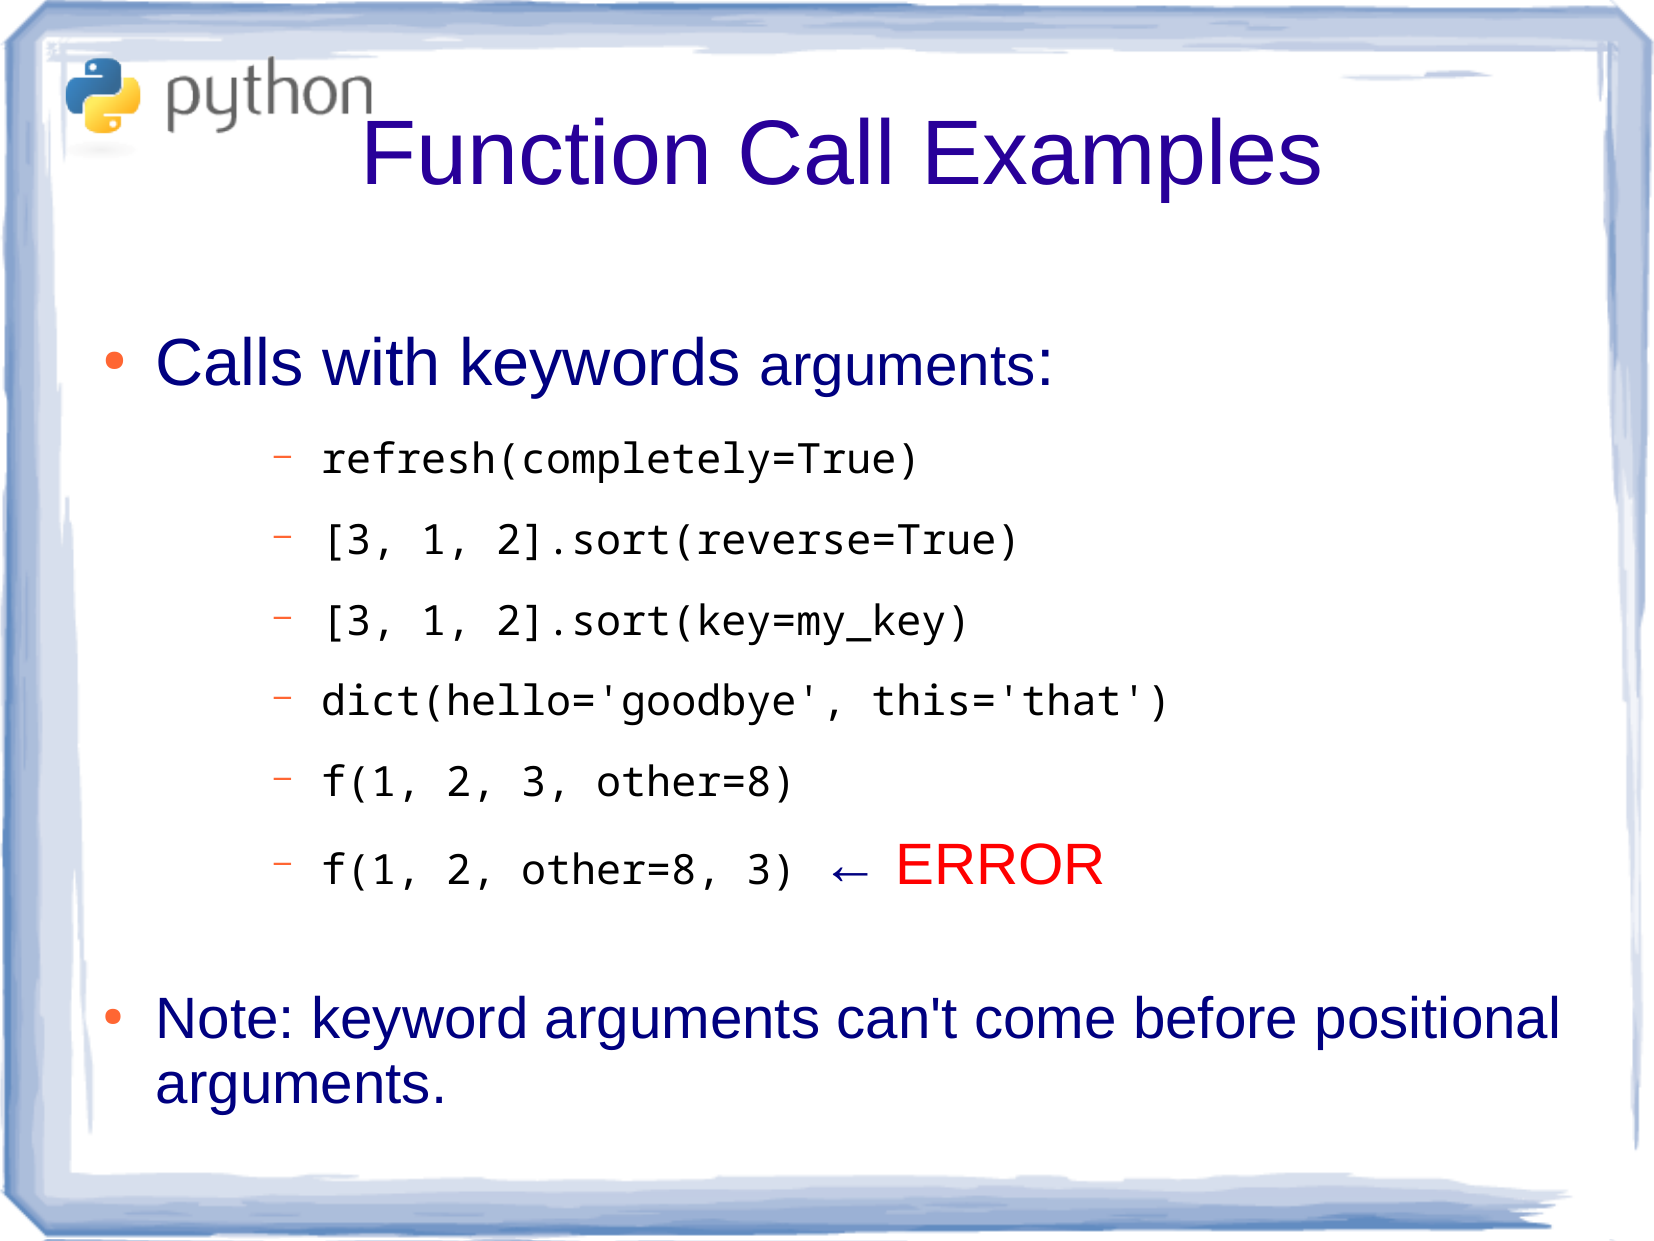

# Function Call Examples
Calls with keywords arguments:
refresh(completely=True)
[3, 1, 2].sort(reverse=True)
[3, 1, 2].sort(key=my_key)
dict(hello='goodbye', this='that')
f(1, 2, 3, other=8)
f(1, 2, other=8, 3) ← ERROR
Note: keyword arguments can't come before positional arguments.